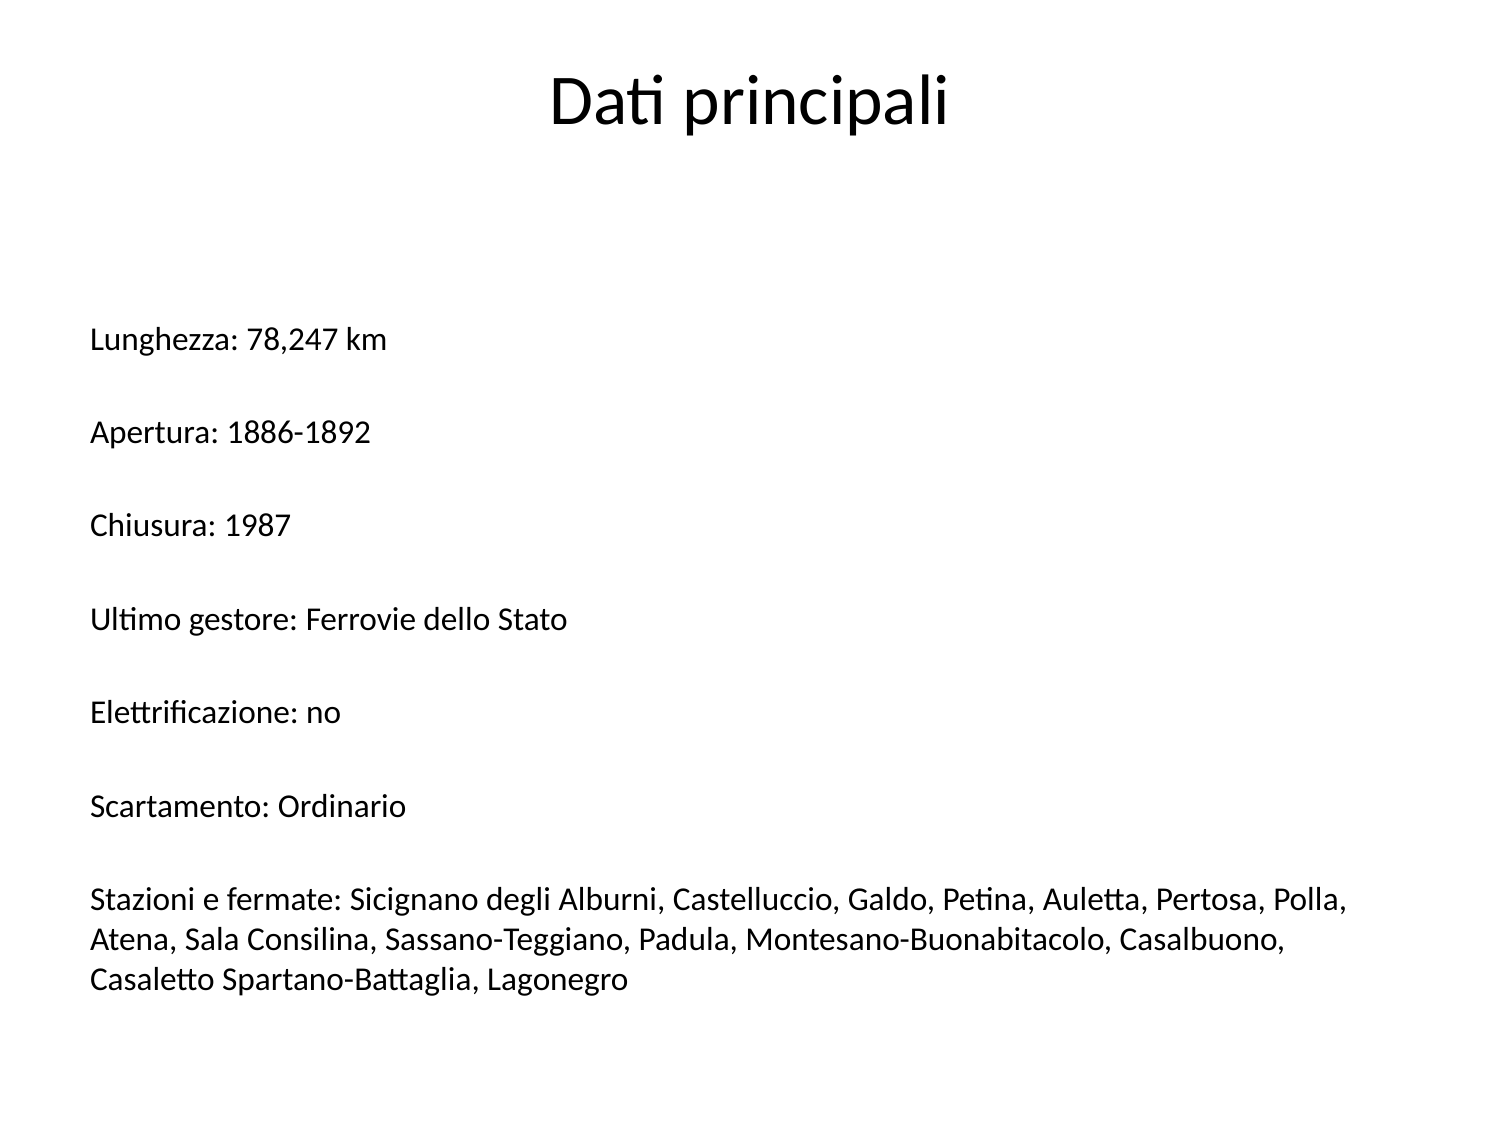

# Dati principali
Lunghezza: 78,247 km
Apertura: 1886-1892
Chiusura: 1987
Ultimo gestore: Ferrovie dello Stato
Elettrificazione: no
Scartamento: Ordinario
Stazioni e fermate: Sicignano degli Alburni, Castelluccio, Galdo, Petina, Auletta, Pertosa, Polla, Atena, Sala Consilina, Sassano-Teggiano, Padula, Montesano-Buonabitacolo, Casalbuono, Casaletto Spartano-Battaglia, Lagonegro